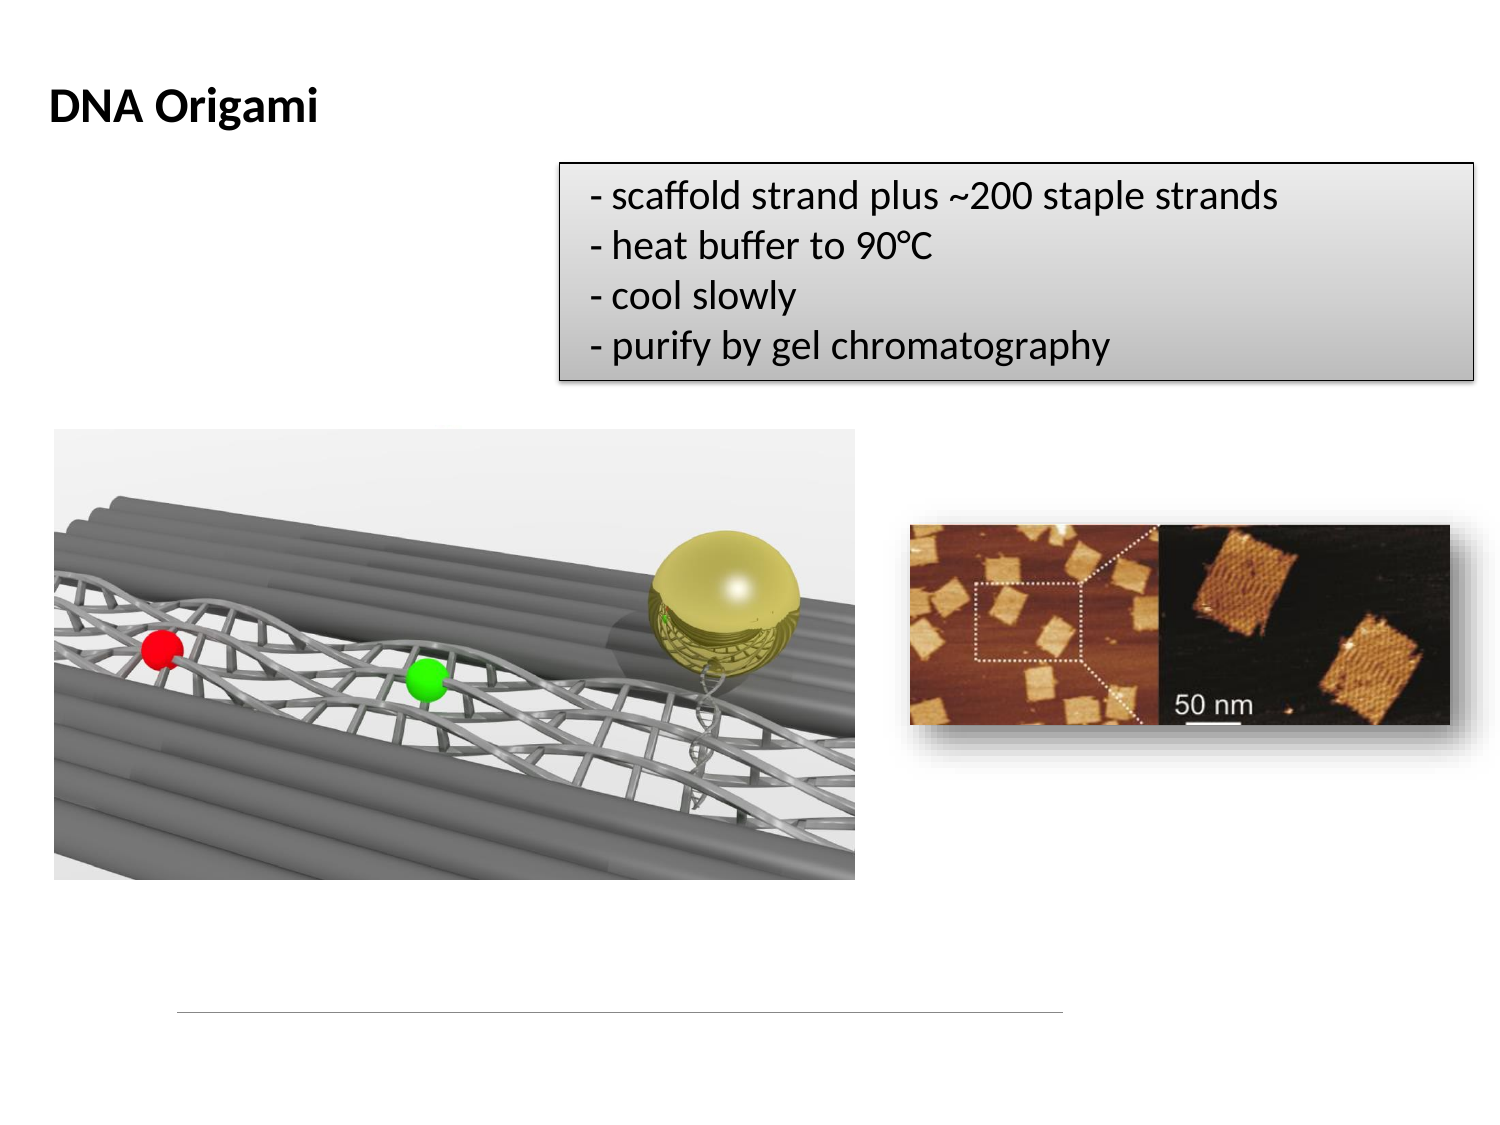

# DNA Origami
scaffold strand plus ~200 staple strands
heat buffer to 90°C
cool slowly
purify by gel chromatography
DNA Origami = Molecular Breadboard